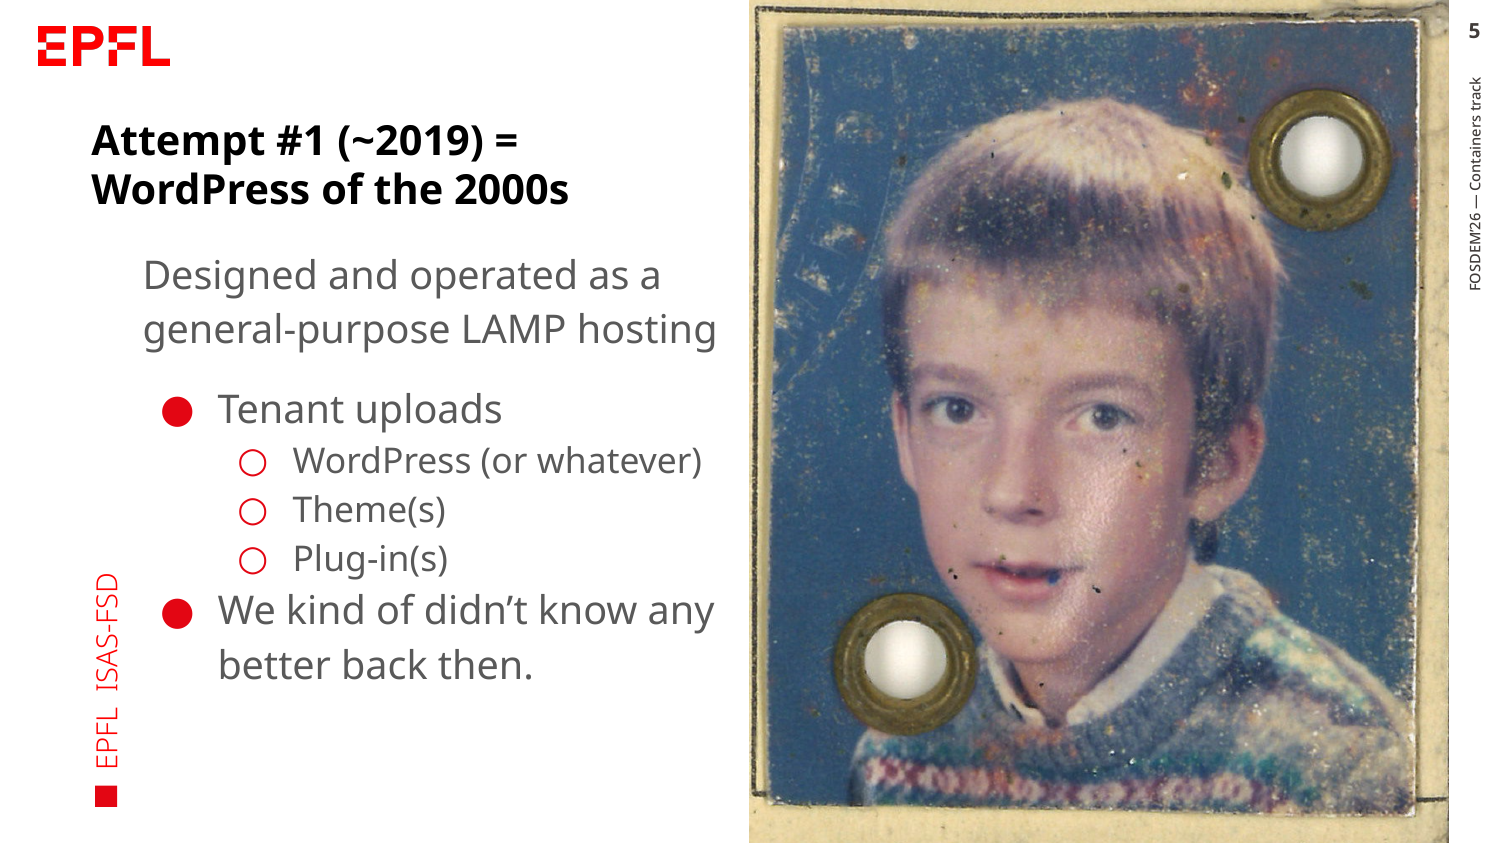

# Attempt #1 (~2019) = WordPress of the 2000s
Designed and operated as a general-purpose LAMP hosting
Tenant uploads
WordPress (or whatever)
Theme(s)
Plug-in(s)
We kind of didn’t know any
better back then.